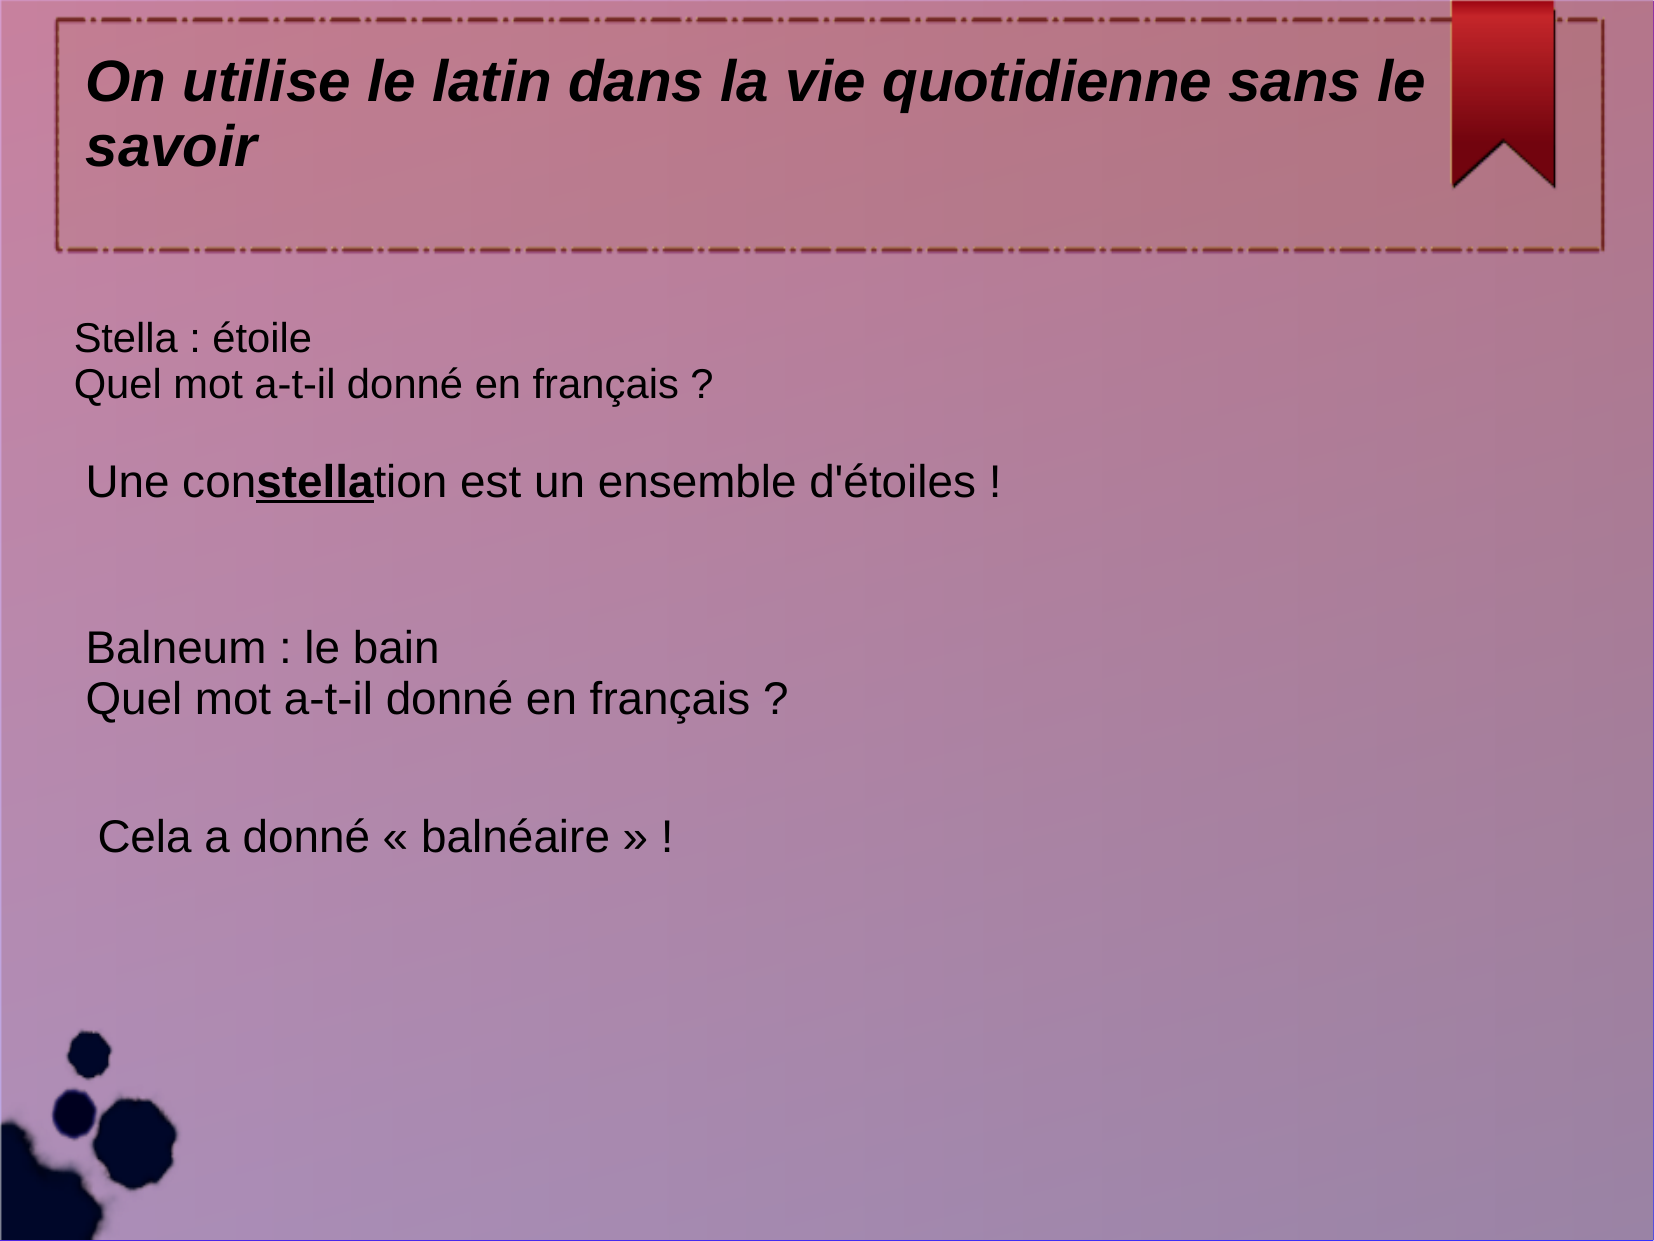

On utilise le latin dans la vie quotidienne sans le savoir
Stella : étoile
Quel mot a-t-il donné en français ?
Une constellation est un ensemble d'étoiles !
Balneum : le bain
Quel mot a-t-il donné en français ?
Cela a donné « balnéaire » !